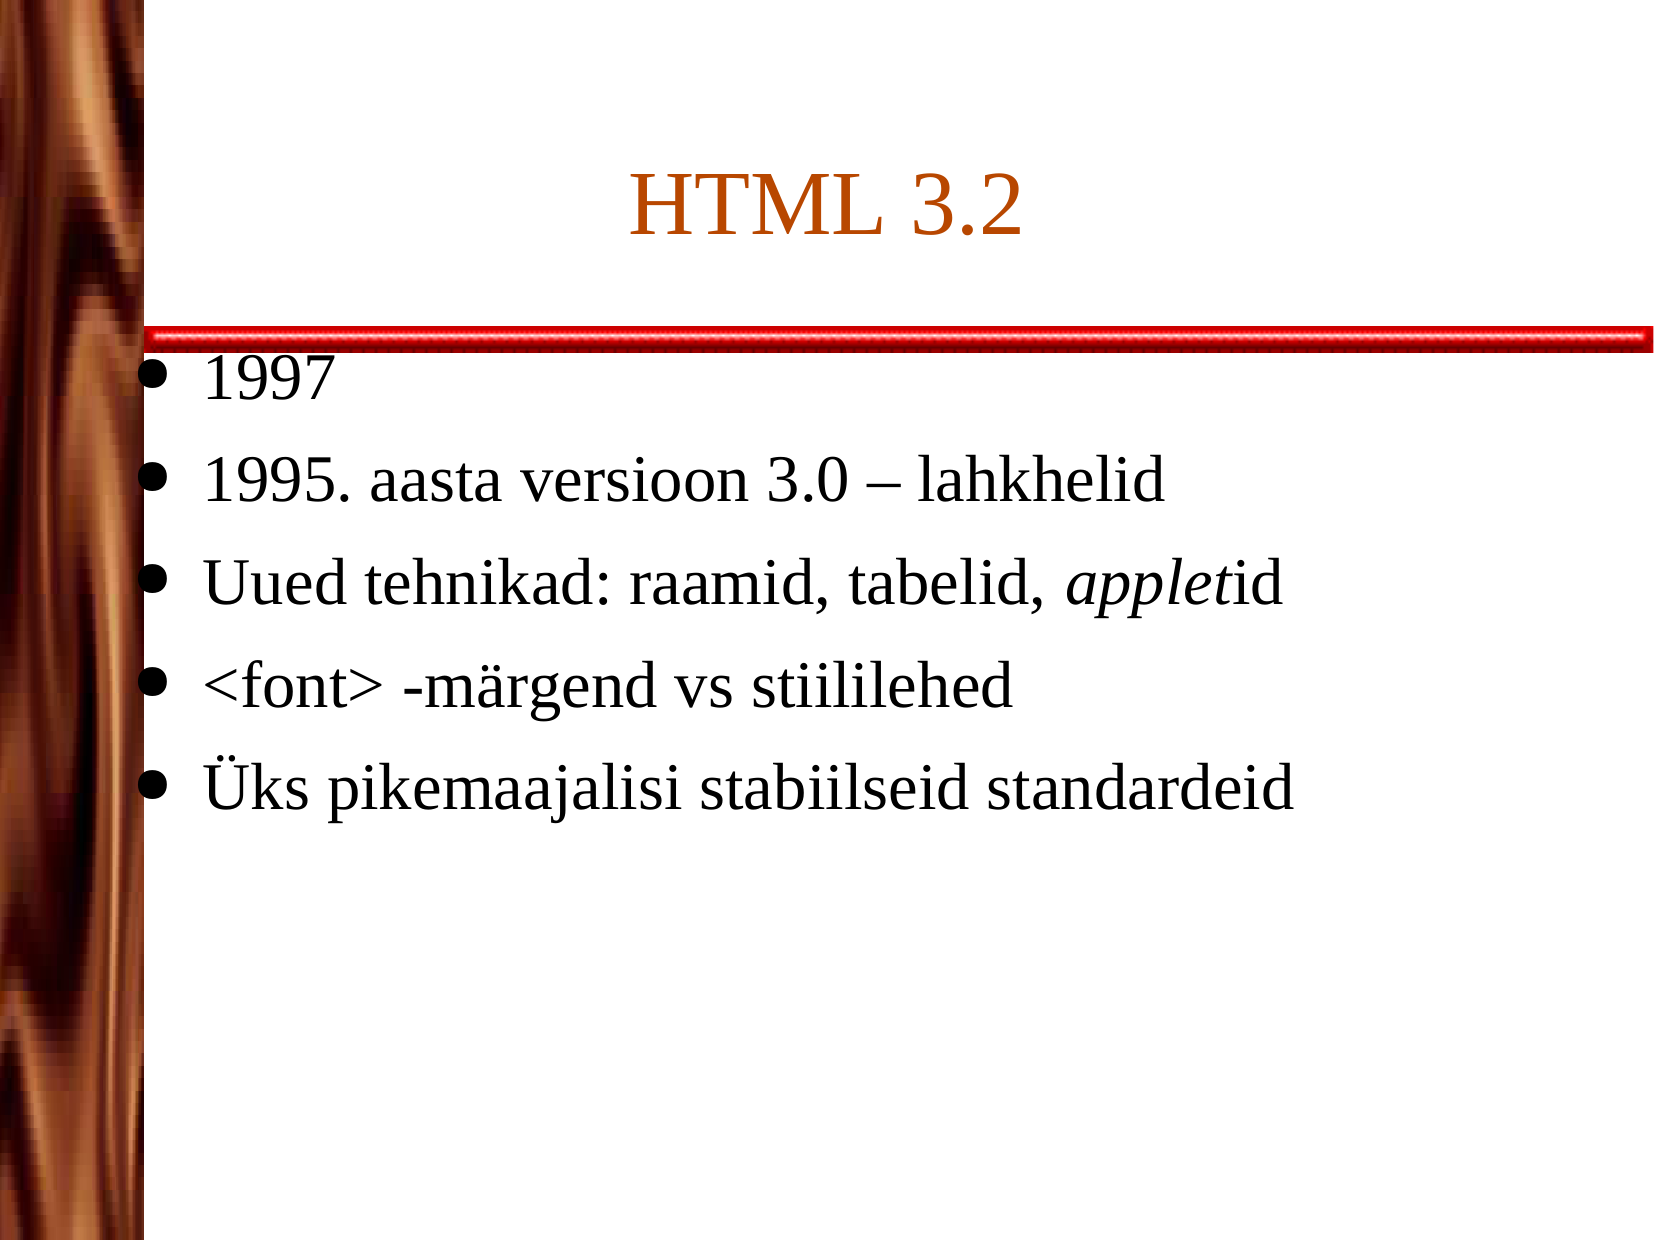

# HTML 3.2
1997
1995. aasta versioon 3.0 – lahkhelid
Uued tehnikad: raamid, tabelid, appletid
<font> -märgend vs stiililehed
Üks pikemaajalisi stabiilseid standardeid